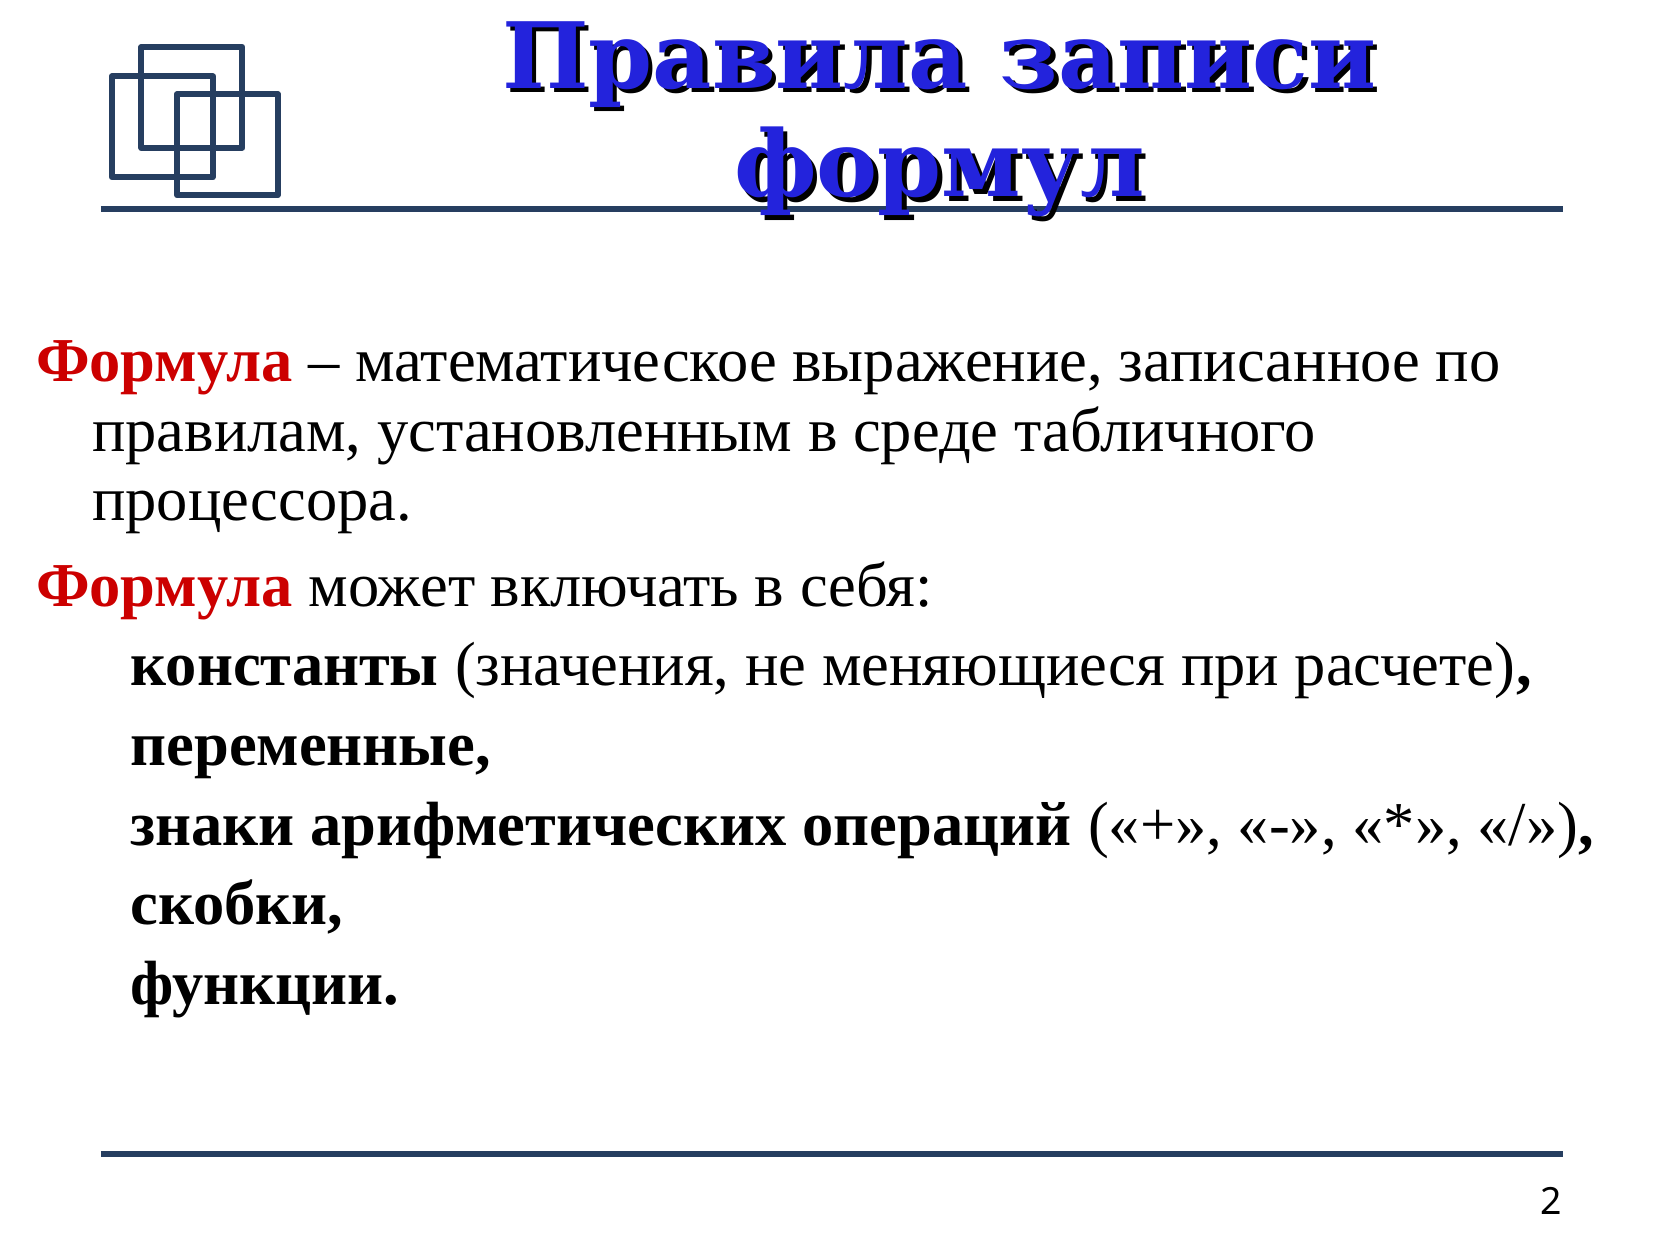

Правила записи формул
Формула – математическое выражение, записанное по правилам, установленным в среде табличного процессора.
Формула может включать в себя:
константы (значения, не меняющиеся при расчете),
переменные,
знаки арифметических операций («+», «-», «*», «/»),
скобки,
функции.